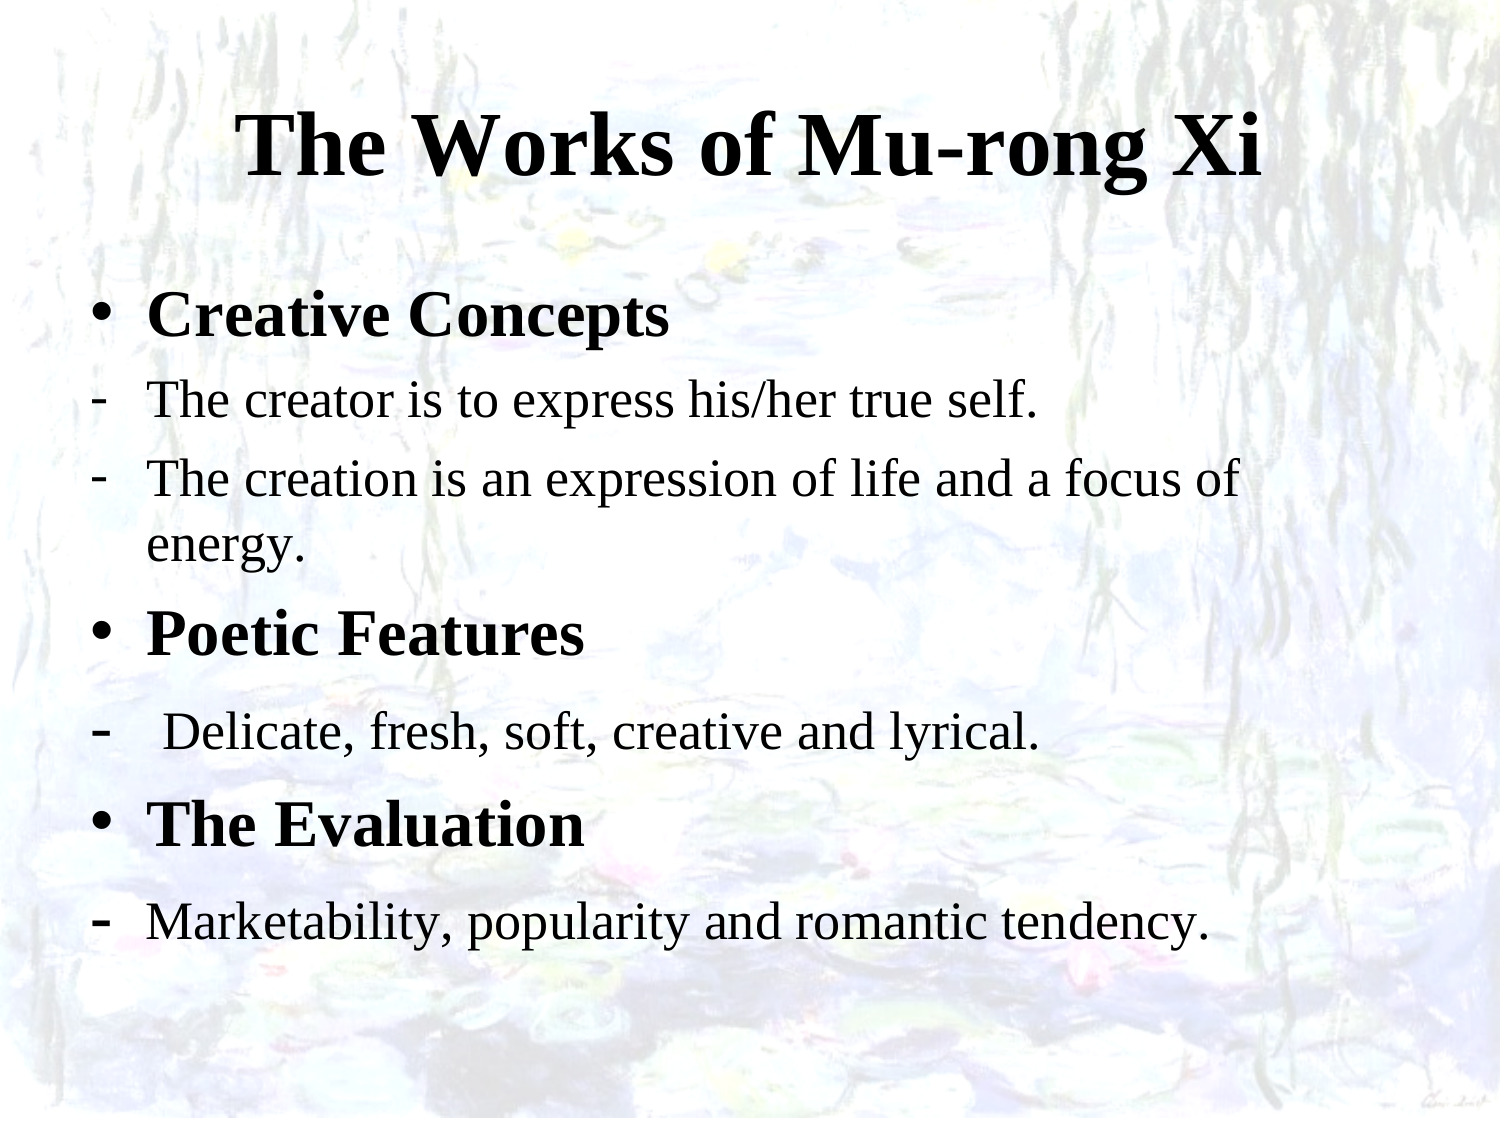

# The Works of Mu-rong Xi
Creative Concepts
The creator is to express his/her true self.
The creation is an expression of life and a focus of energy.
Poetic Features
- Delicate, fresh, soft, creative and lyrical.
The Evaluation
- Marketability, popularity and romantic tendency.